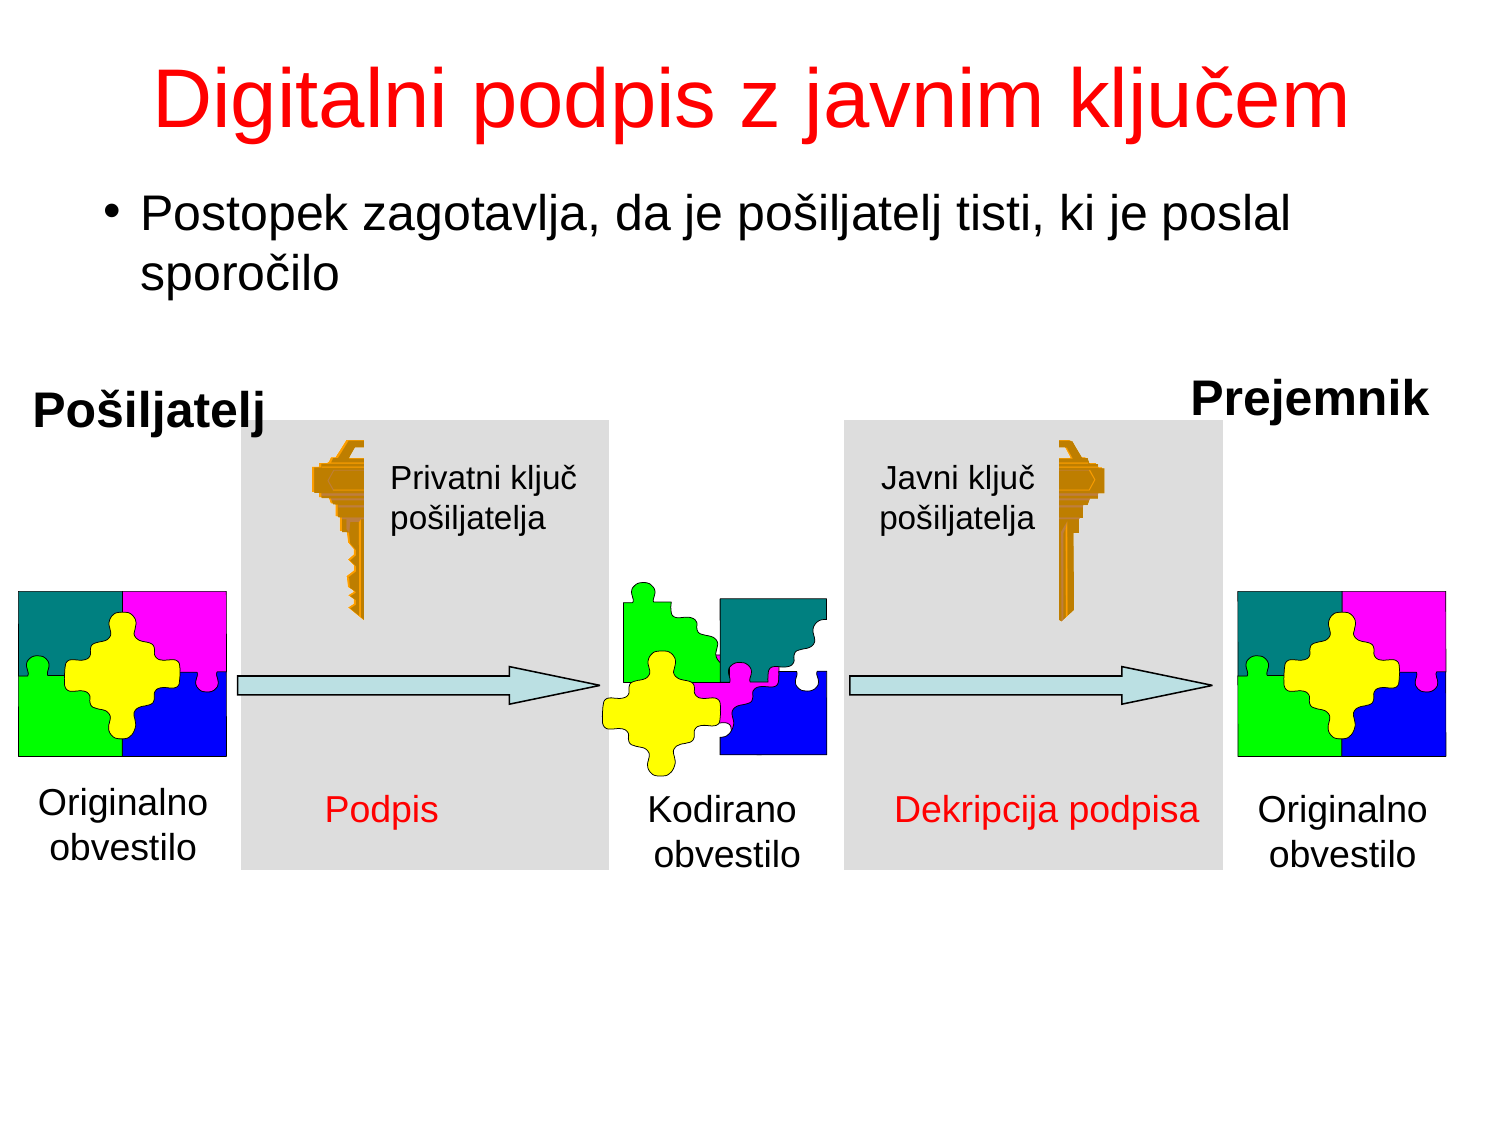

# Digitalni podpis z javnim ključem
Postopek zagotavlja, da je pošiljatelj tisti, ki je poslal sporočilo
Prejemnik
Originalno
obvestilo
Pošiljatelj
Originalno
obvestilo
Privatni ključ
pošiljatelja
Javni ključ
pošiljatelja
Kodirano
obvestilo
Podpis
Dekripcija podpisa